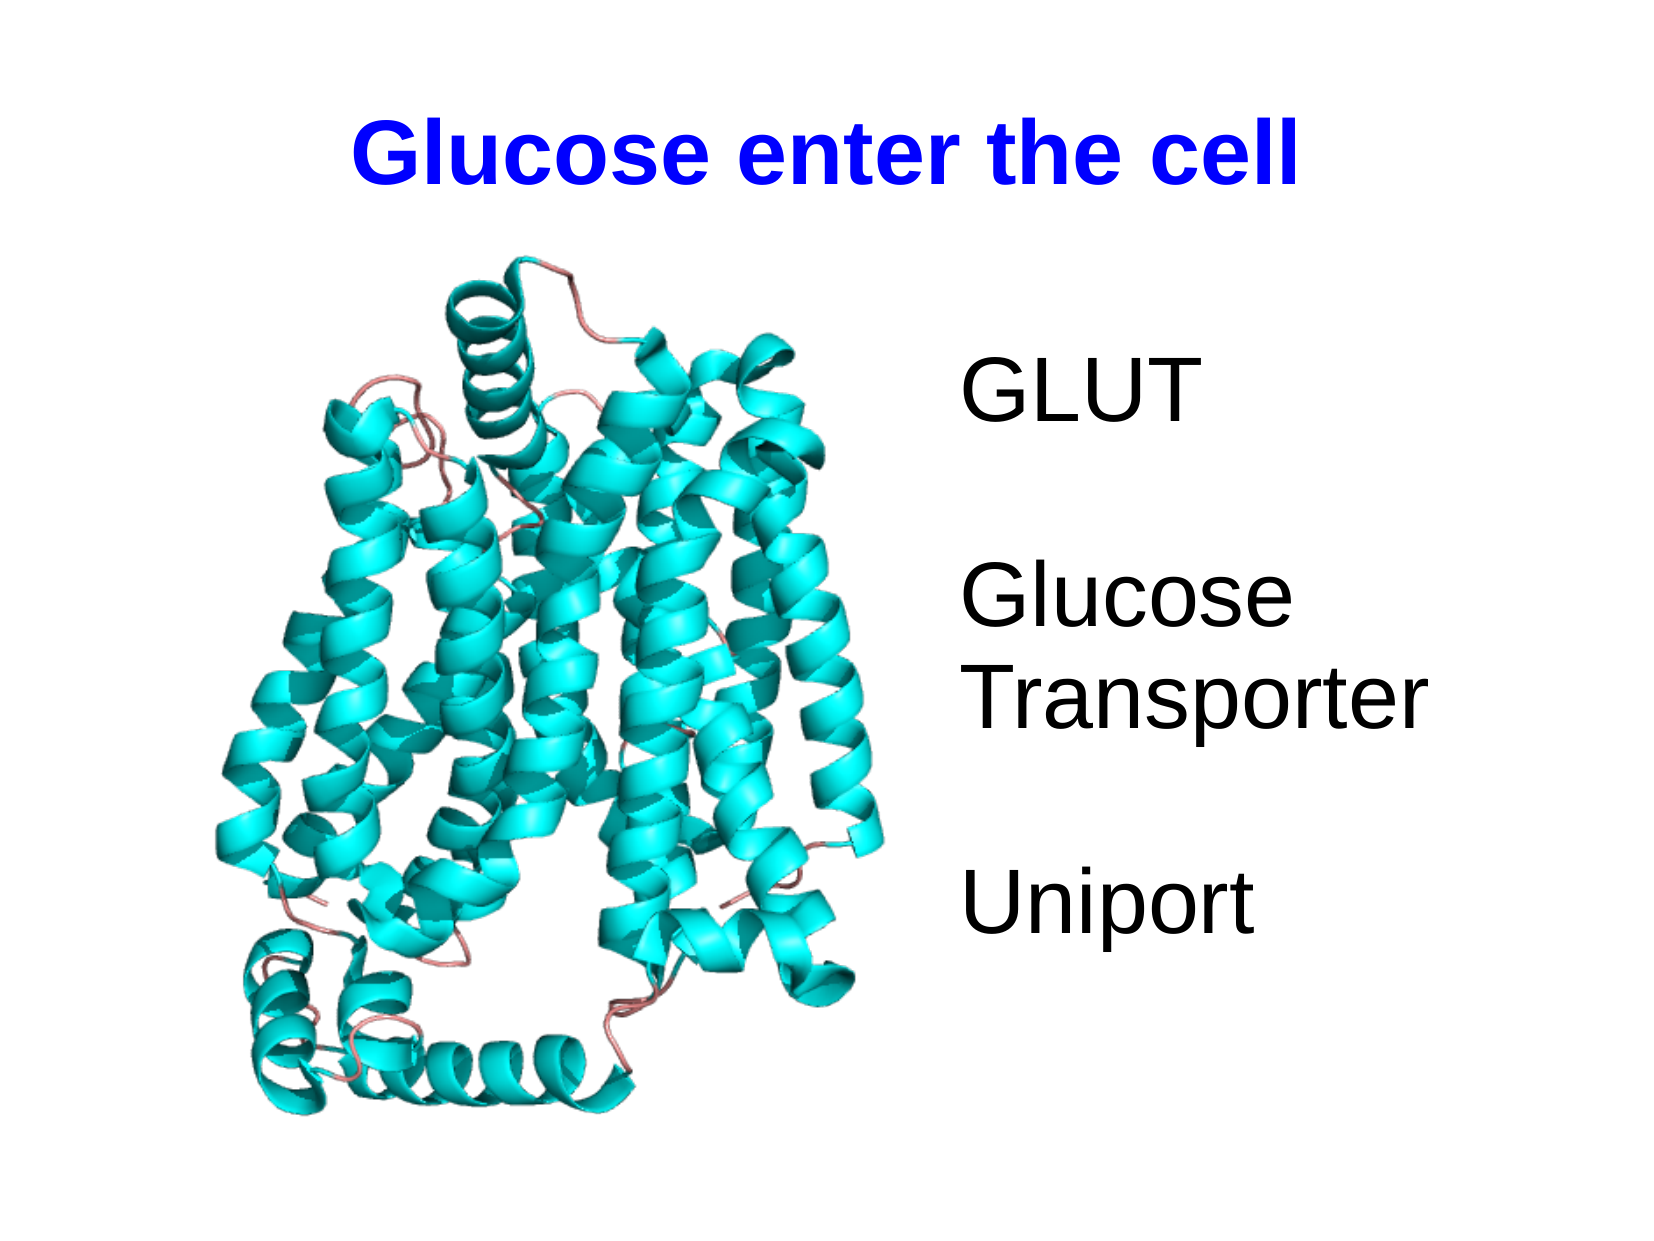

# Glucose enter the cell
GLUT
Glucose Transporter
Uniport